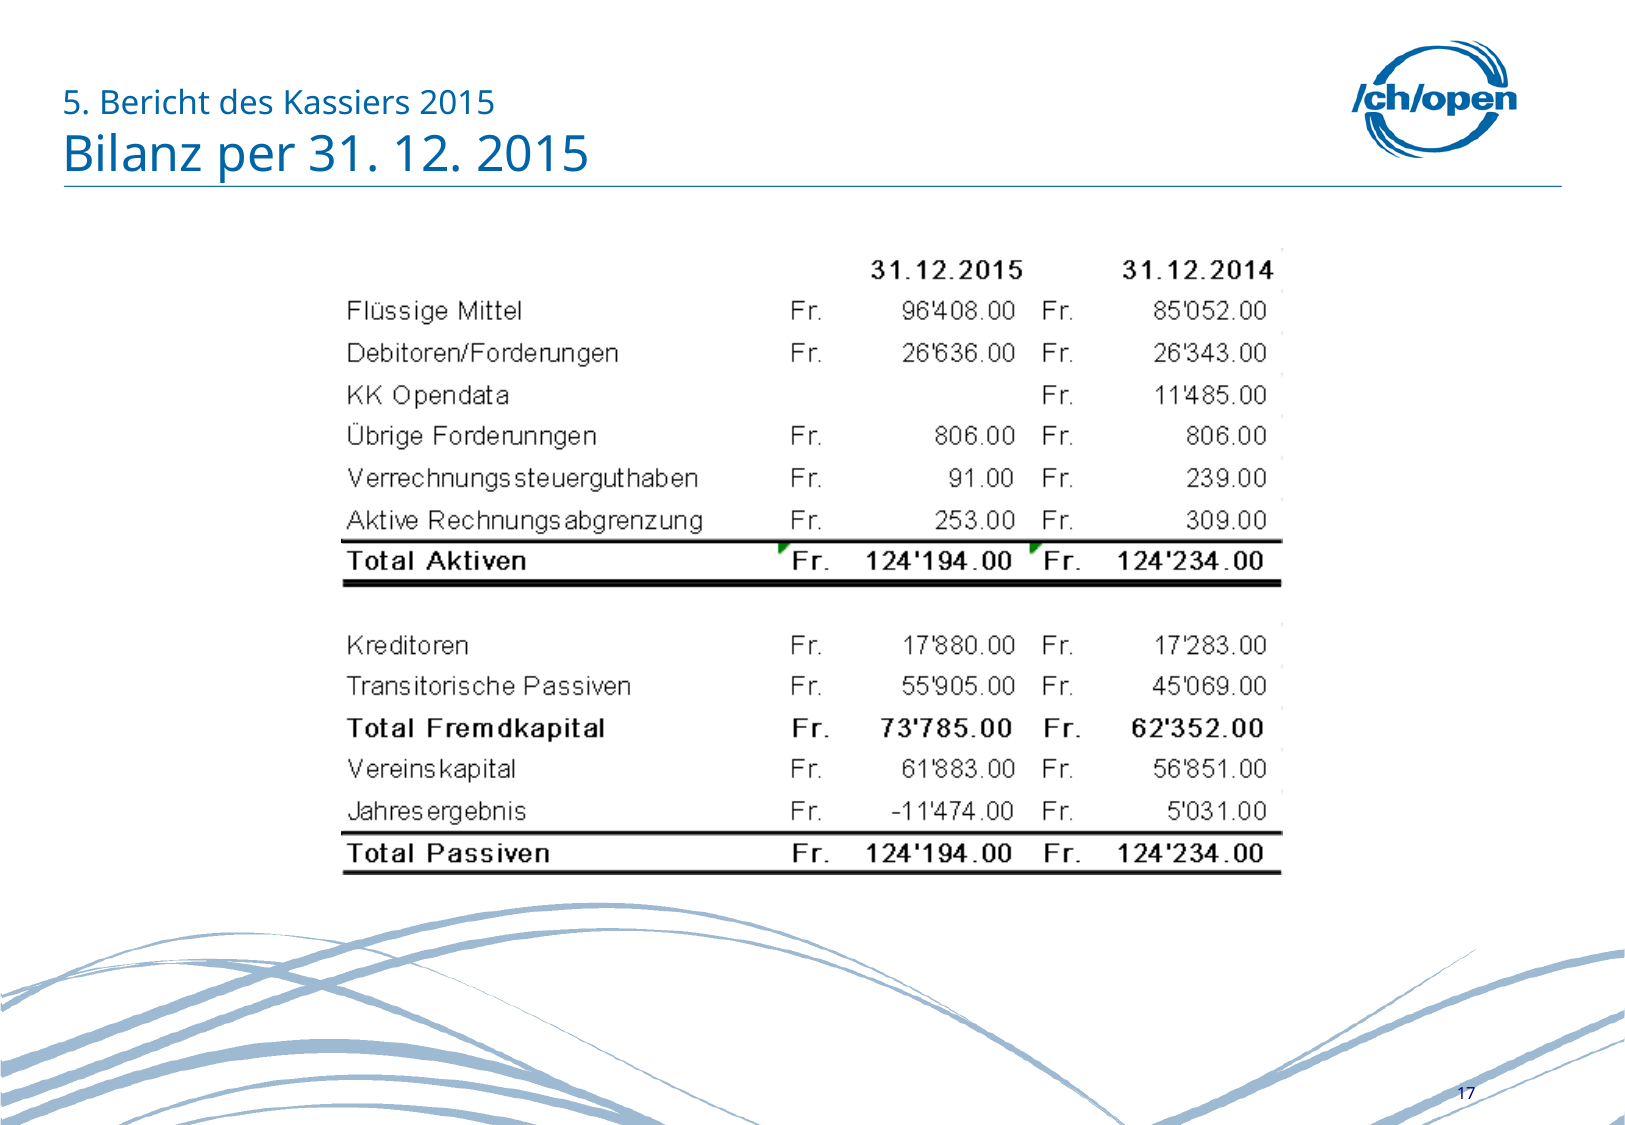

5. Bericht des Kassiers 2015
Bilanz per 31. 12. 2015